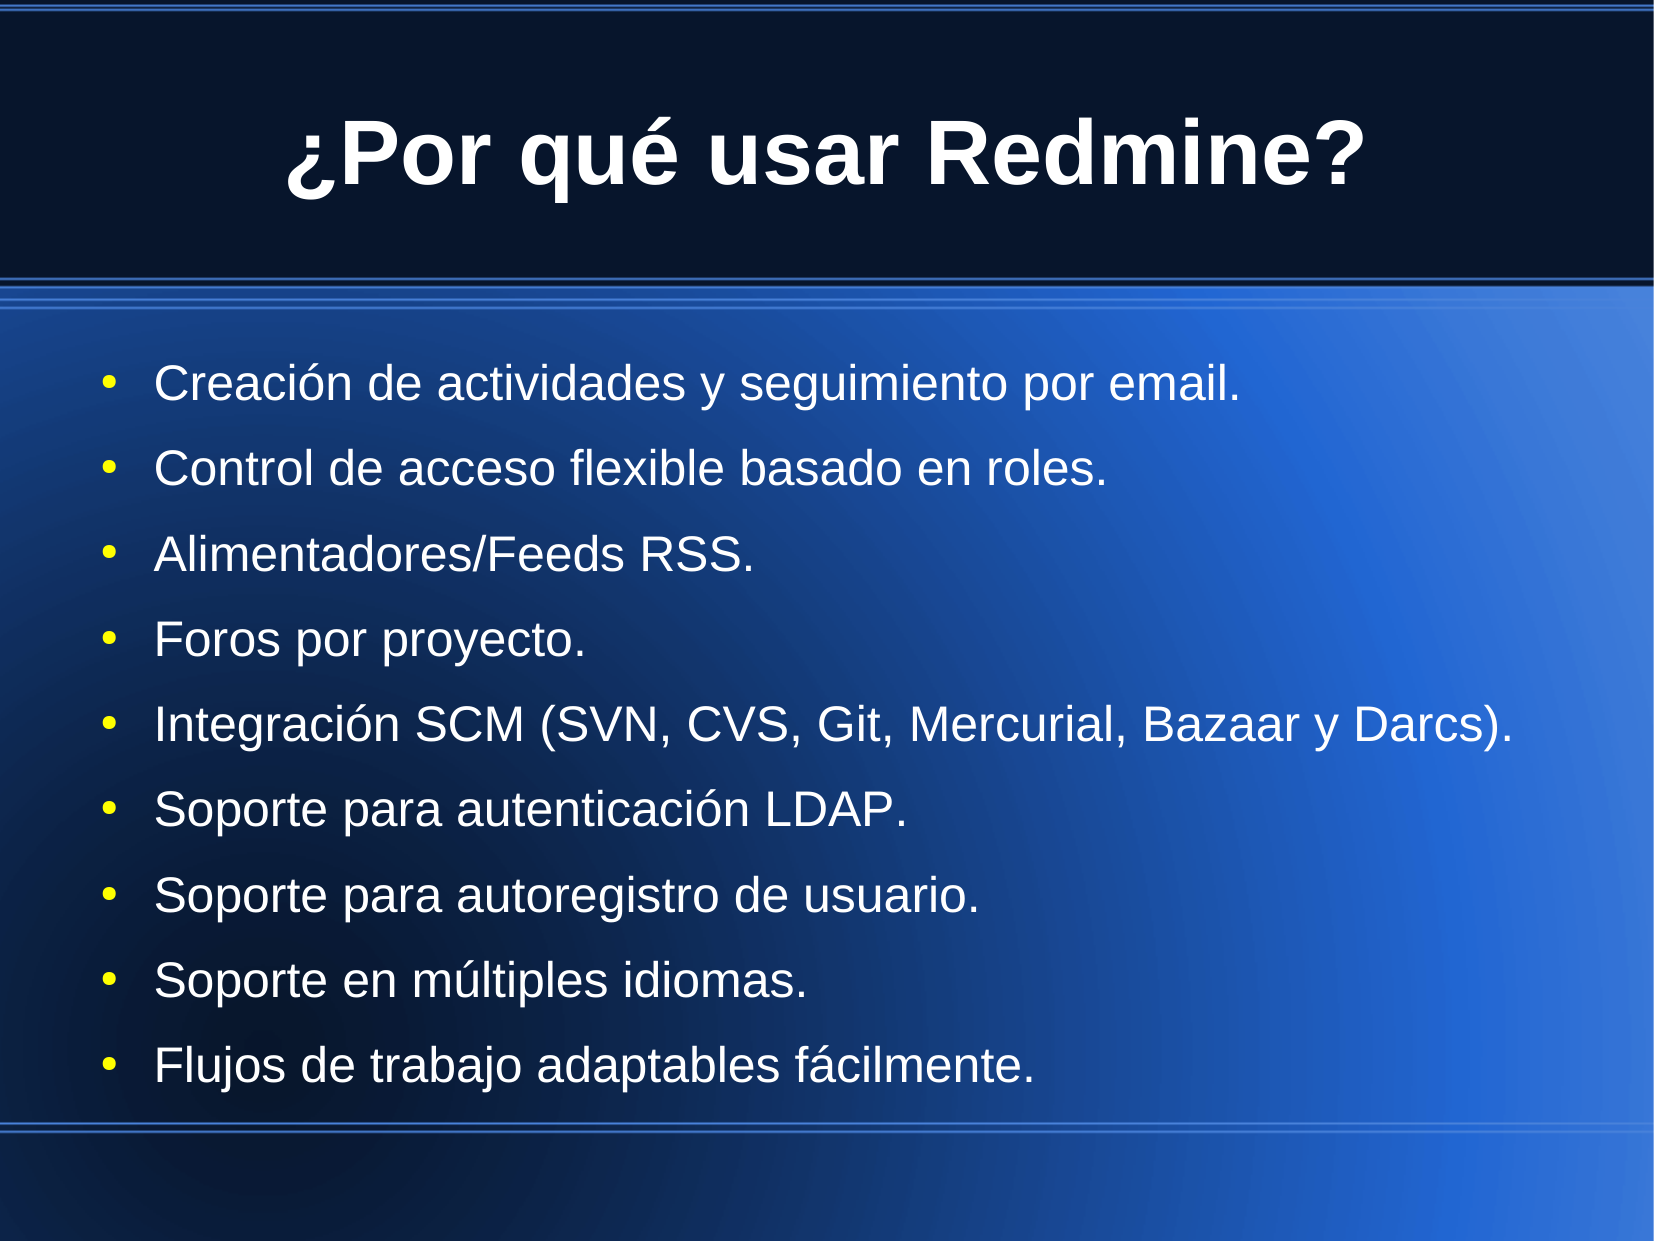

# ¿Por qué usar Redmine?
Creación de actividades y seguimiento por email.
Control de acceso flexible basado en roles.
Alimentadores/Feeds RSS.
Foros por proyecto.
Integración SCM (SVN, CVS, Git, Mercurial, Bazaar y Darcs).
Soporte para autenticación LDAP.
Soporte para autoregistro de usuario.
Soporte en múltiples idiomas.
Flujos de trabajo adaptables fácilmente.